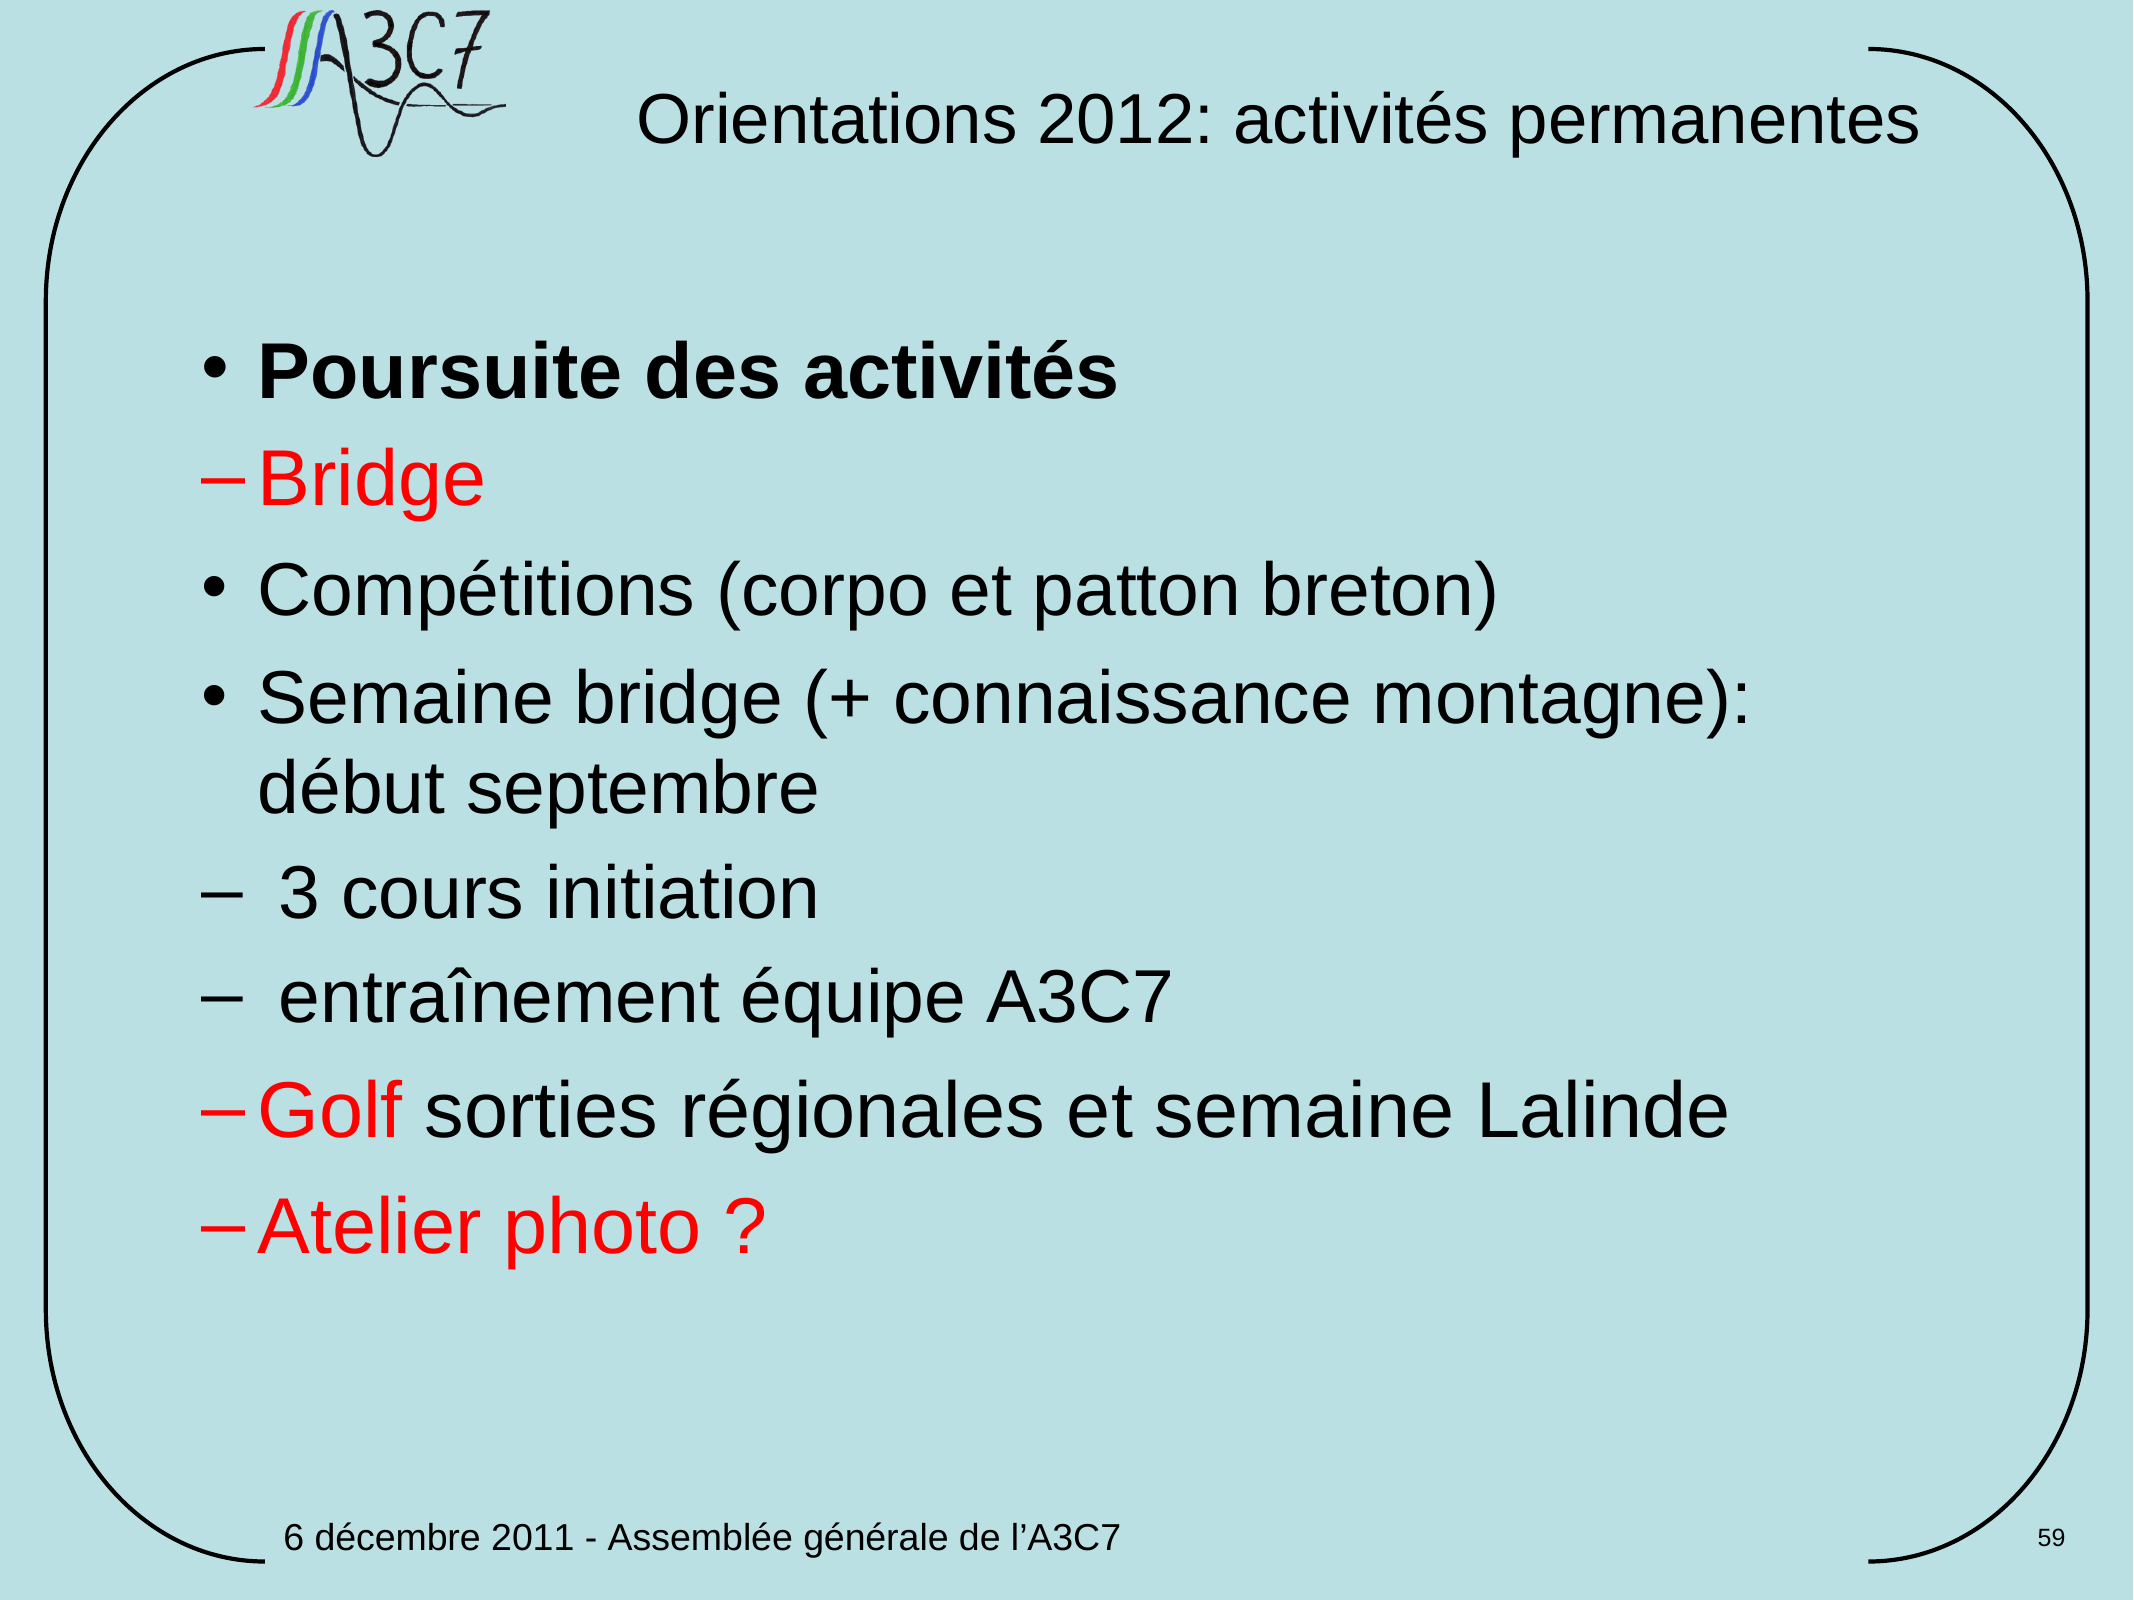

Orientations 2012: activités permanentes
Poursuite des activités
Bridge
Compétitions (corpo et patton breton)
Semaine bridge (+ connaissance montagne):
début septembre
 3 cours initiation
 entraînement équipe A3C7
Golf sorties régionales et semaine Lalinde
Atelier photo ?
6 décembre 2011 - Assemblée générale de l’A3C7
59